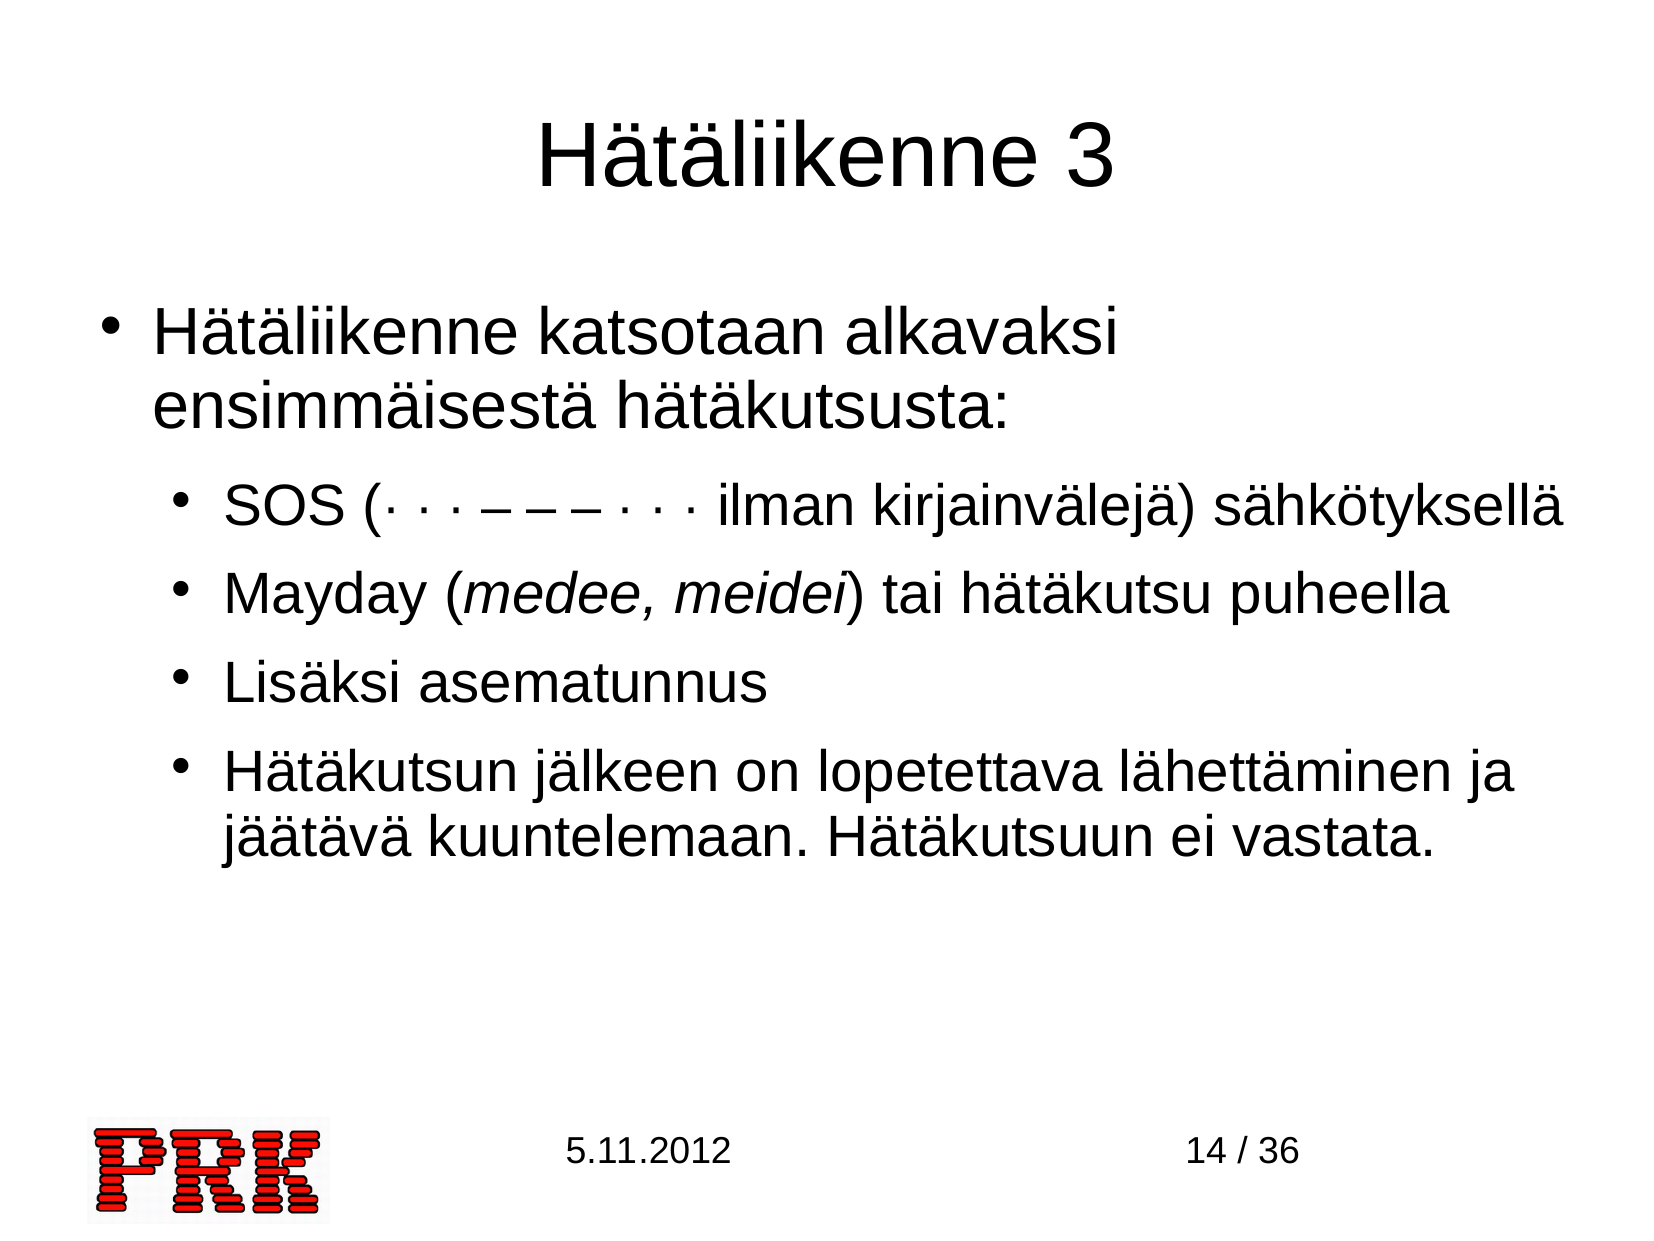

# Hätäliikenne 3
Hätäliikenne katsotaan alkavaksi ensimmäisestä hätäkutsusta:
SOS (· · · – – – · · · ilman kirjainvälejä) sähkötyksellä
Mayday (medee, meidei) tai hätäkutsu puheella
Lisäksi asematunnus
Hätäkutsun jälkeen on lopetettava lähettäminen ja jäätävä kuuntelemaan. Hätäkutsuun ei vastata.
14